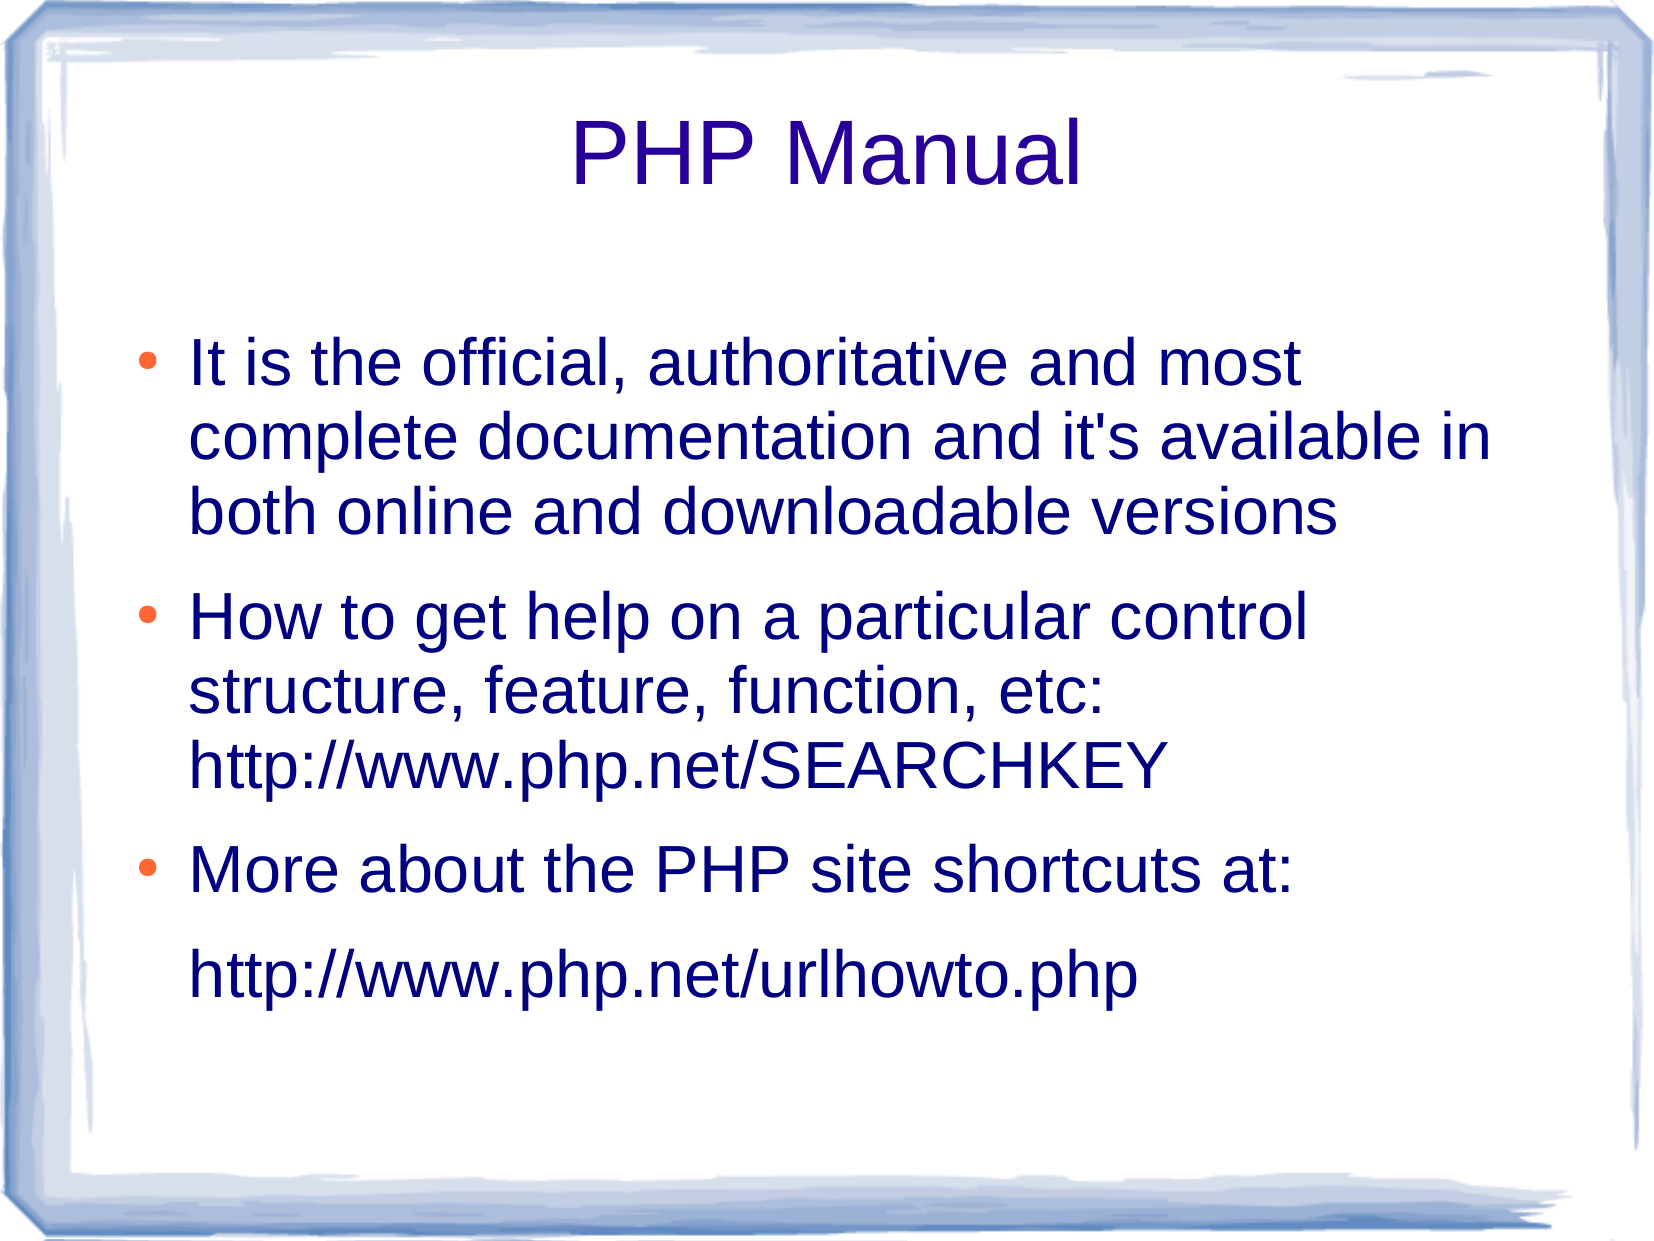

# PHP Manual
It is the official, authoritative and most complete documentation and it's available in both online and downloadable versions
How to get help on a particular control structure, feature, function, etc: http://www.php.net/SEARCHKEY
More about the PHP site shortcuts at:
http://www.php.net/urlhowto.php